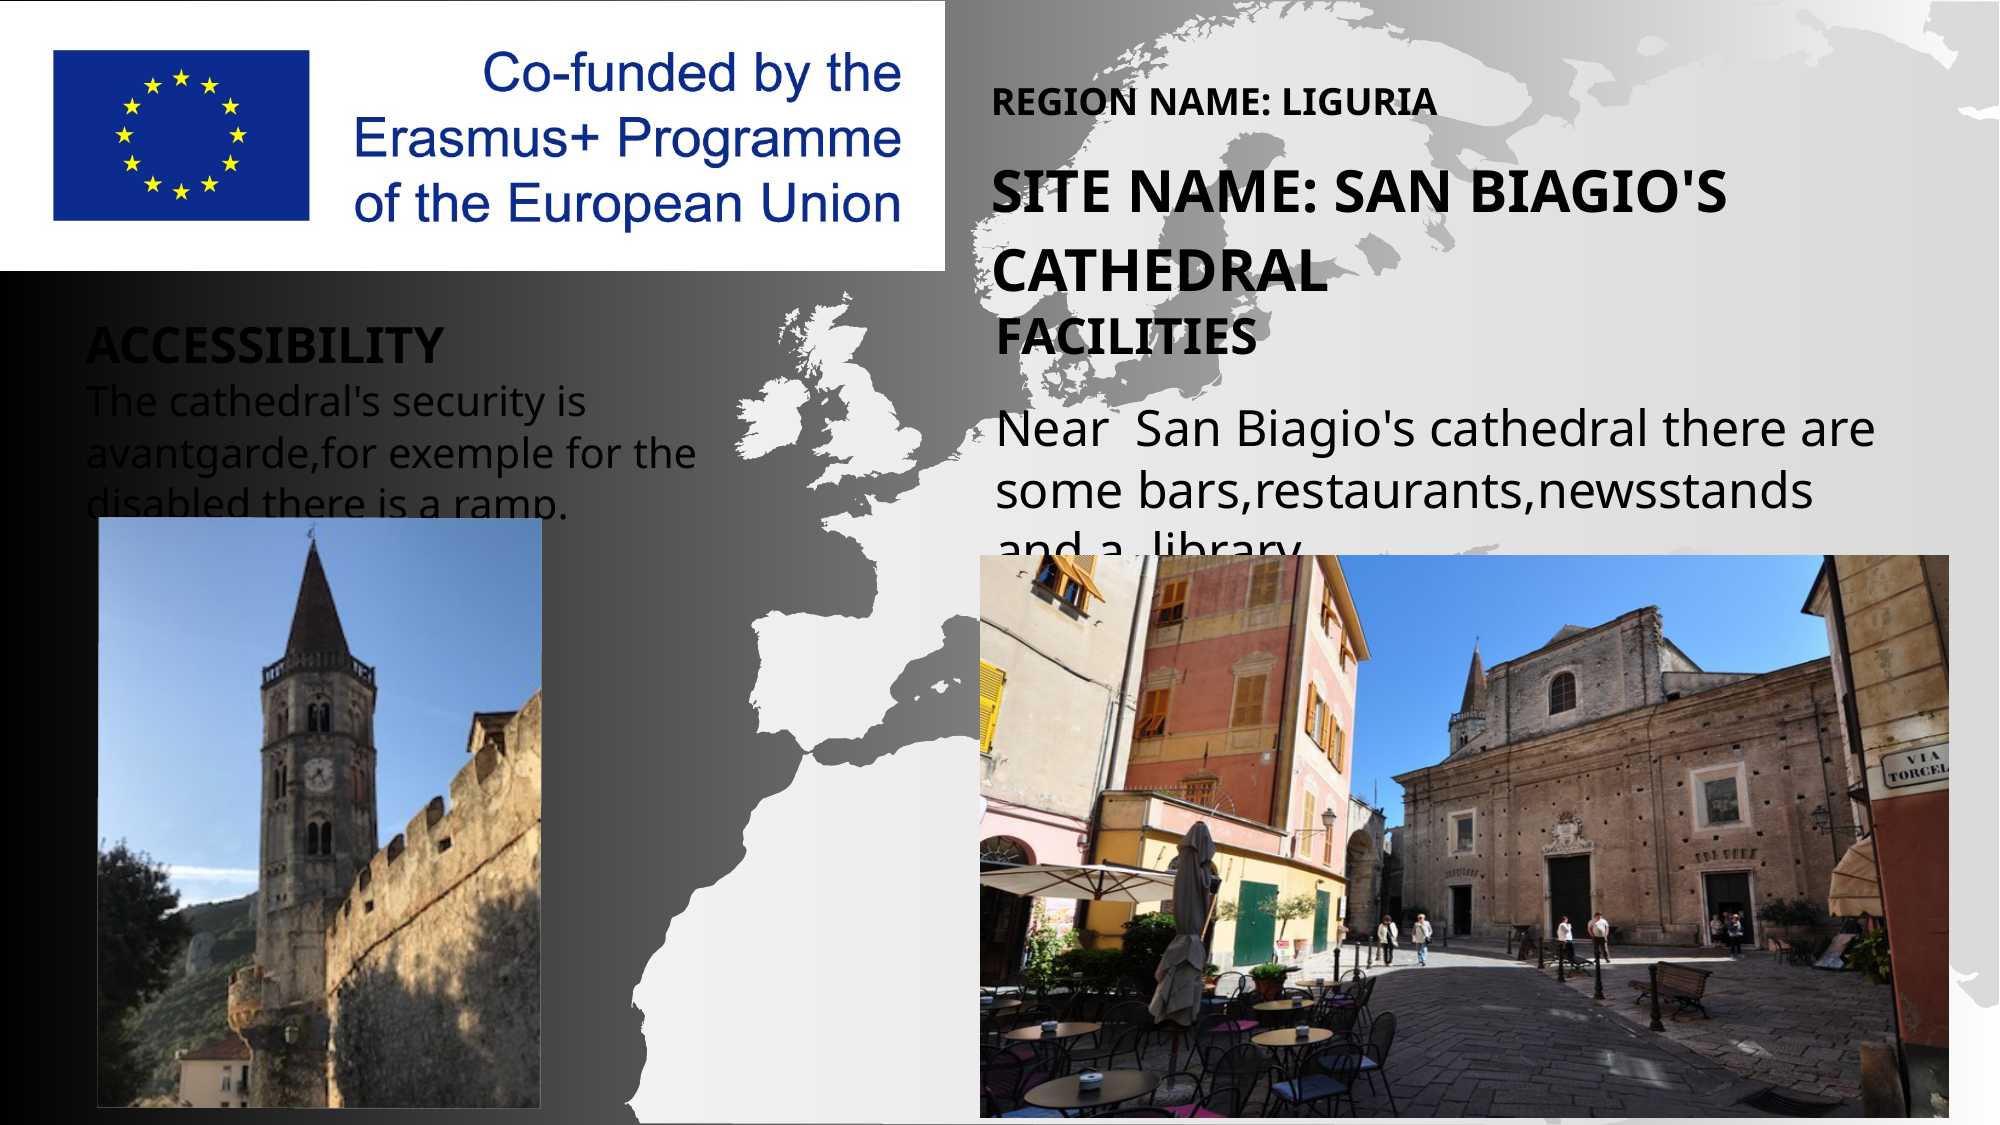

REGION NAME: LIGURIA
SITE NAME: SAN BIAGIO'S CATHEDRAL
FACILITIES
Near San Biagio's cathedral there are some bars,restaurants,newsstands and a library.
ACCESSIBILITY
The cathedral's security is avantgarde,for exemple for the disabled there is a ramp.